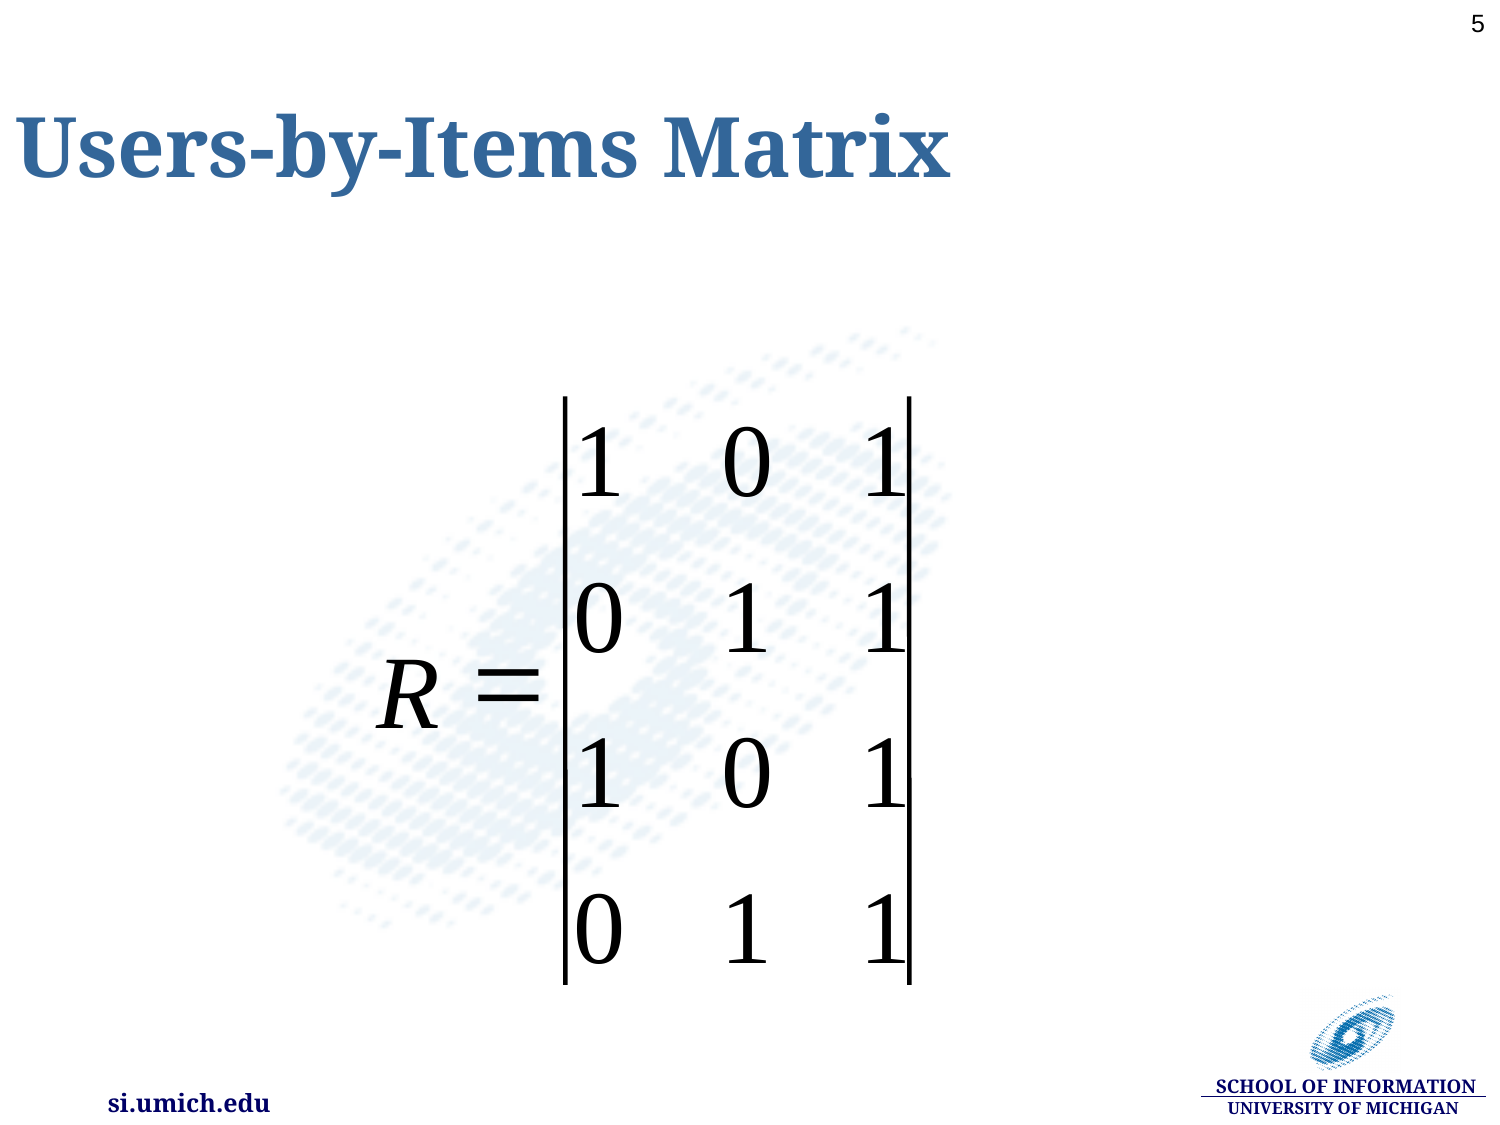

# Users-by-Items Matrix
1
0
1
0
1
1

R
1
0
1
0
1
1